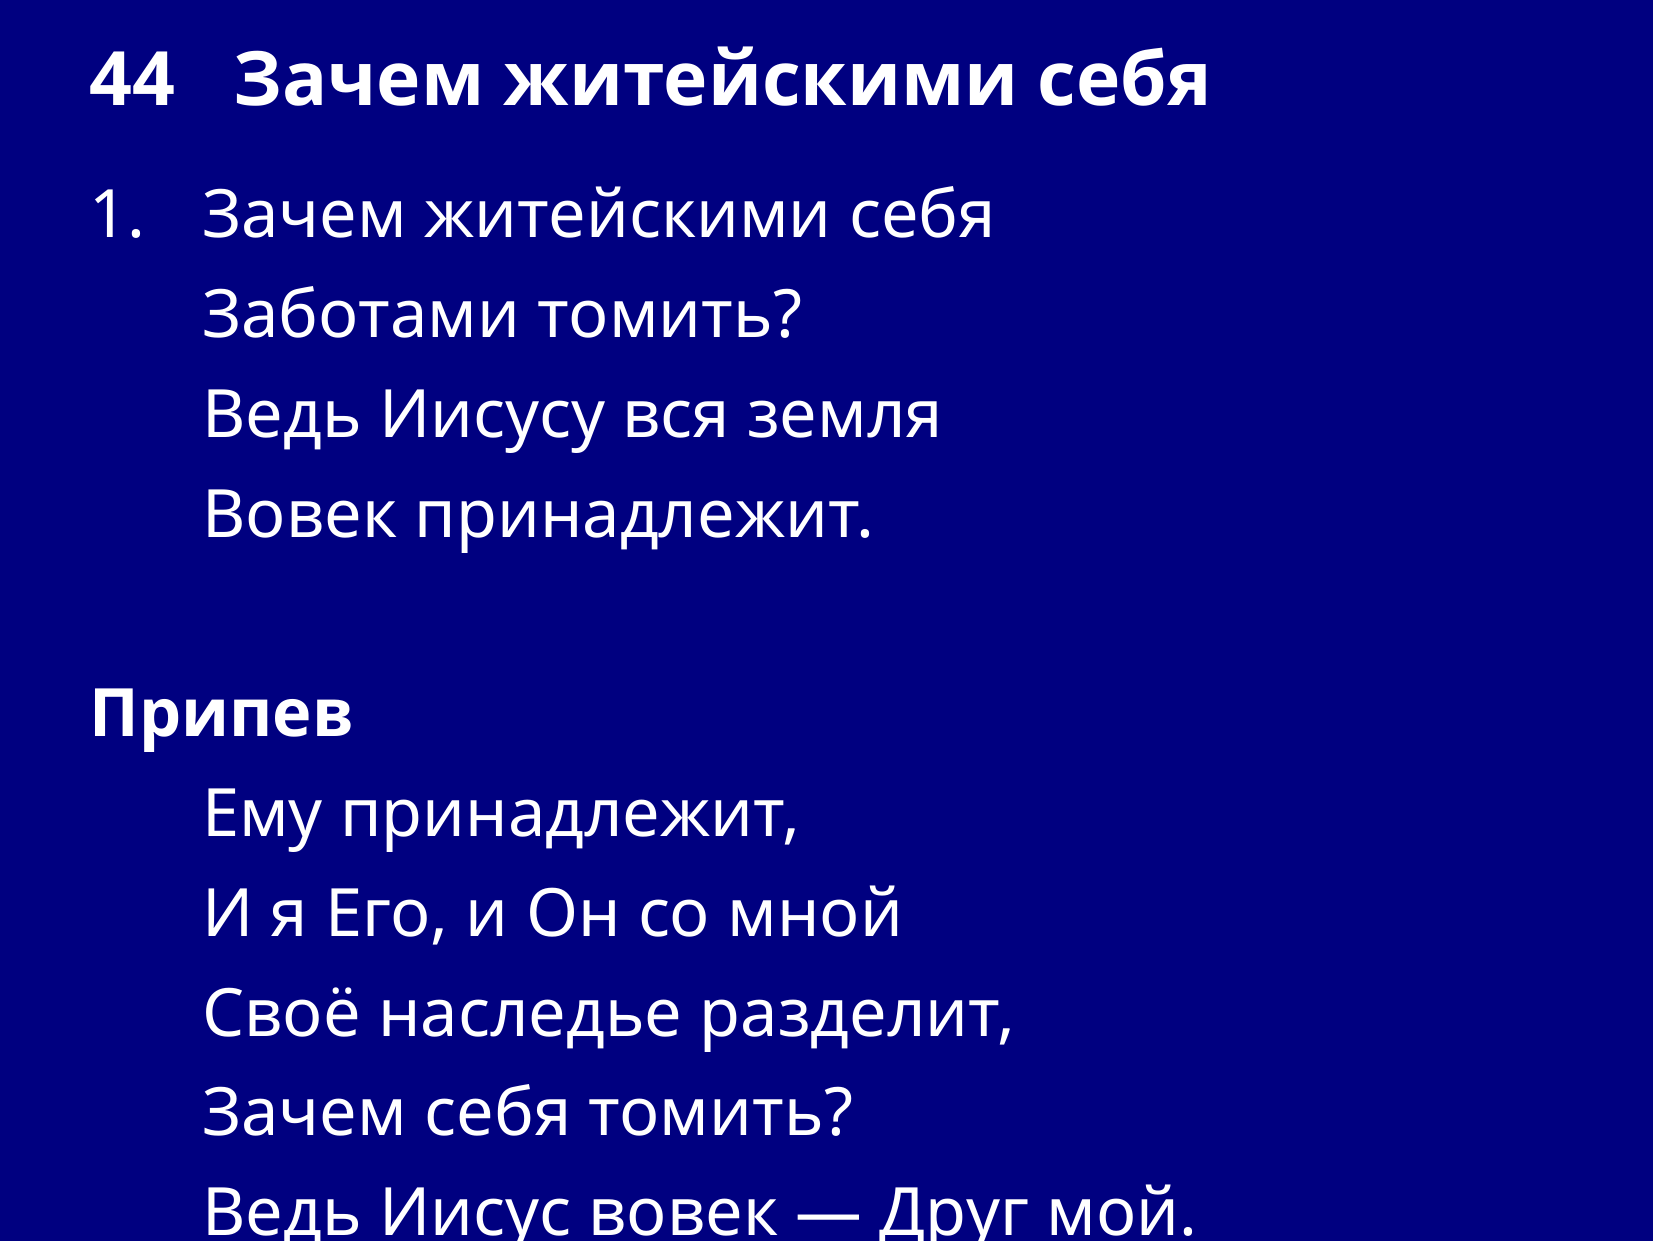

44 Зачем житейскими себя
1.	Зачем житейскими себя
	Заботами томить?
	Ведь Иисусу вся земля
	Вовек принадлежит.
Припев
	Ему принадлежит,
	И я Его, и Он со мной
	Своё наследье разделит,
	Зачем себя томить?
	Ведь Иисус вовек — Друг мой.